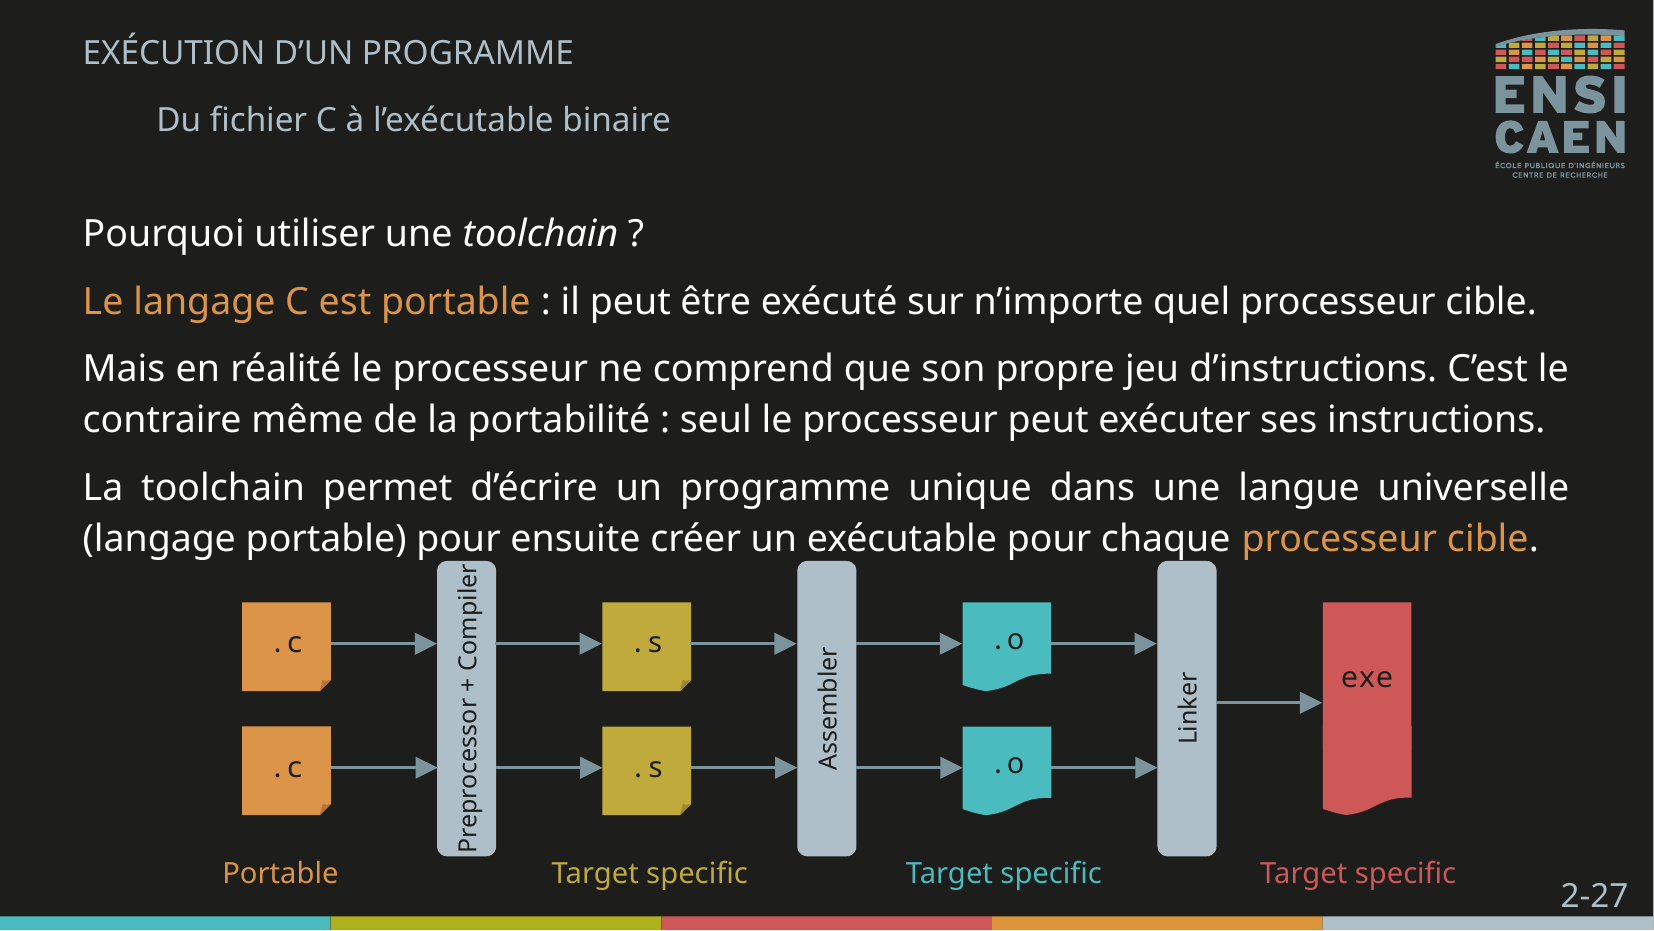

# EXÉCUTION D’UN PROGRAMME Du fichier C à l’exécutable binaire
Pourquoi utiliser une toolchain ?
Le langage C est portable : il peut être exécuté sur n’importe quel processeur cible.
Mais en réalité le processeur ne comprend que son propre jeu d’instructions. C’est le contraire même de la portabilité : seul le processeur peut exécuter ses instructions.
La toolchain permet d’écrire un programme unique dans une langue universelle (langage portable) pour ensuite créer un exécutable pour chaque processeur cible.
exe
.c
.c
.s
.s
.o
.o
Preprocessor + Compiler
Assembler
Linker
Portable
Target specific
Target specific
Target specific